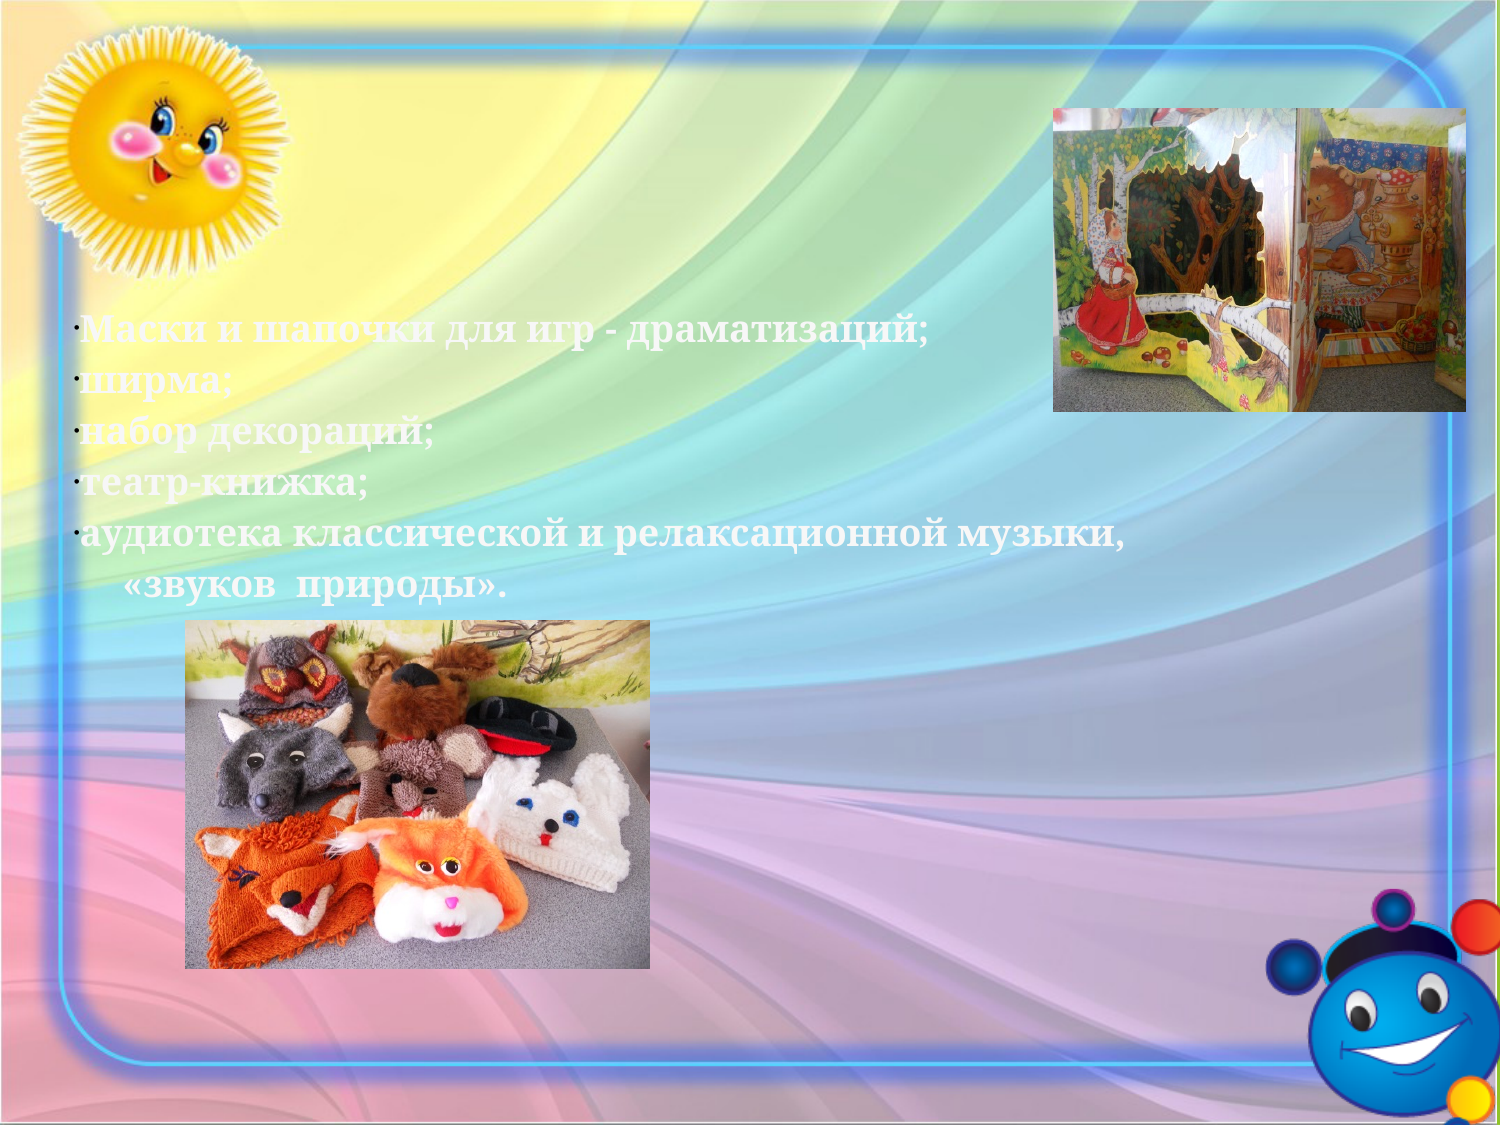

Маски и шапочки для игр - драматизаций;
ширма;
набор декораций;
театр-книжка;
аудиотека классической и релаксационной музыки,
 «звуков  природы».